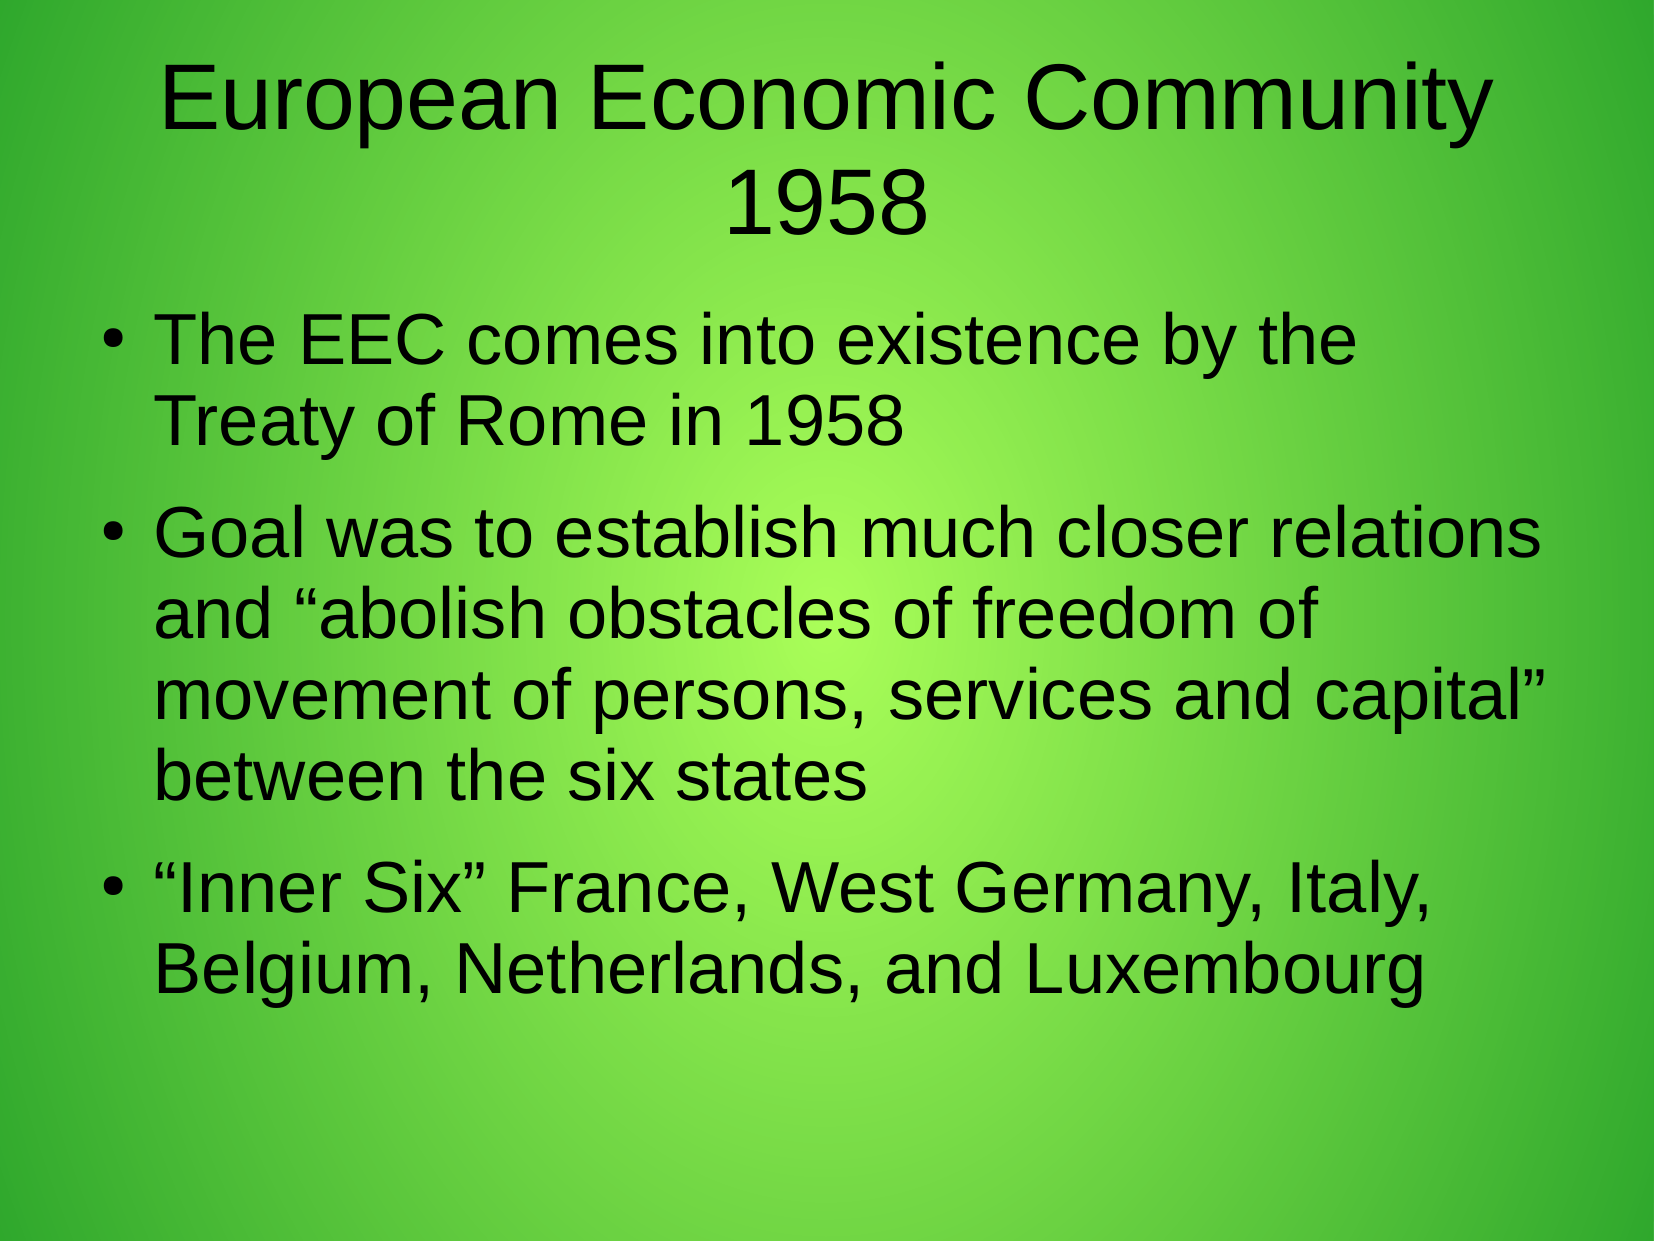

# European Economic Community 1958
The EEC comes into existence by the Treaty of Rome in 1958
Goal was to establish much closer relations and “abolish obstacles of freedom of movement of persons, services and capital” between the six states
“Inner Six” France, West Germany, Italy, Belgium, Netherlands, and Luxembourg